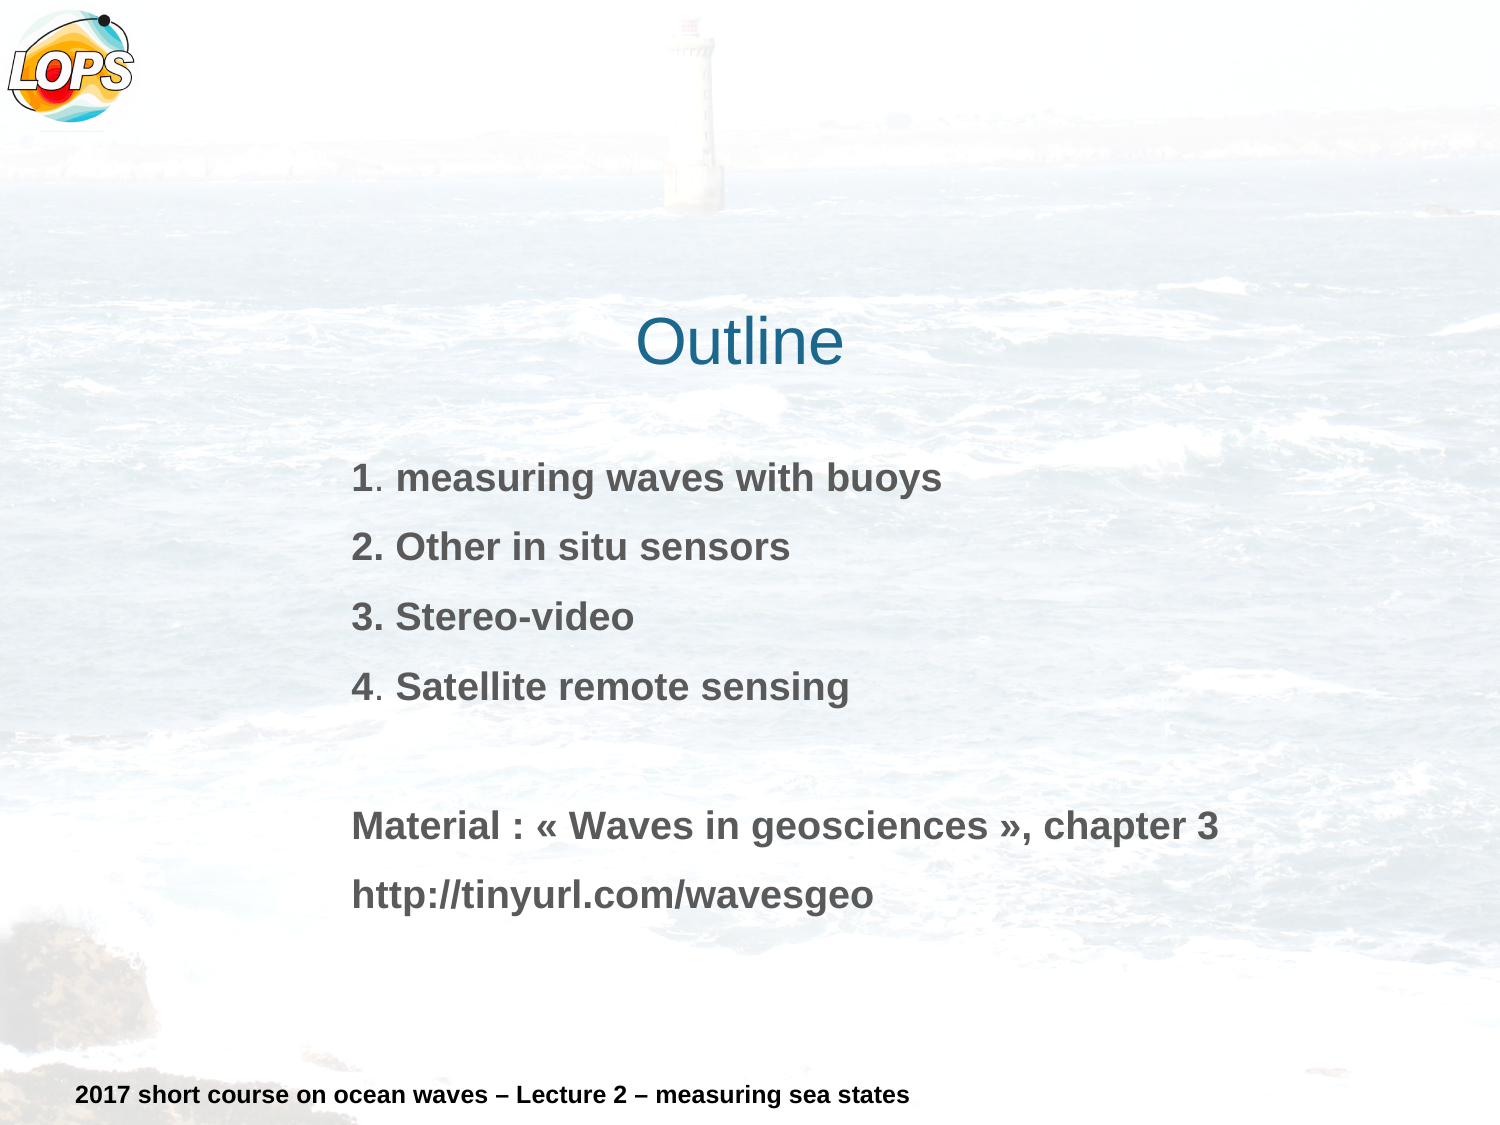

Outline
1. measuring waves with buoys
2. Other in situ sensors
3. Stereo-video
4. Satellite remote sensing
Material : « Waves in geosciences », chapter 3
http://tinyurl.com/wavesgeo